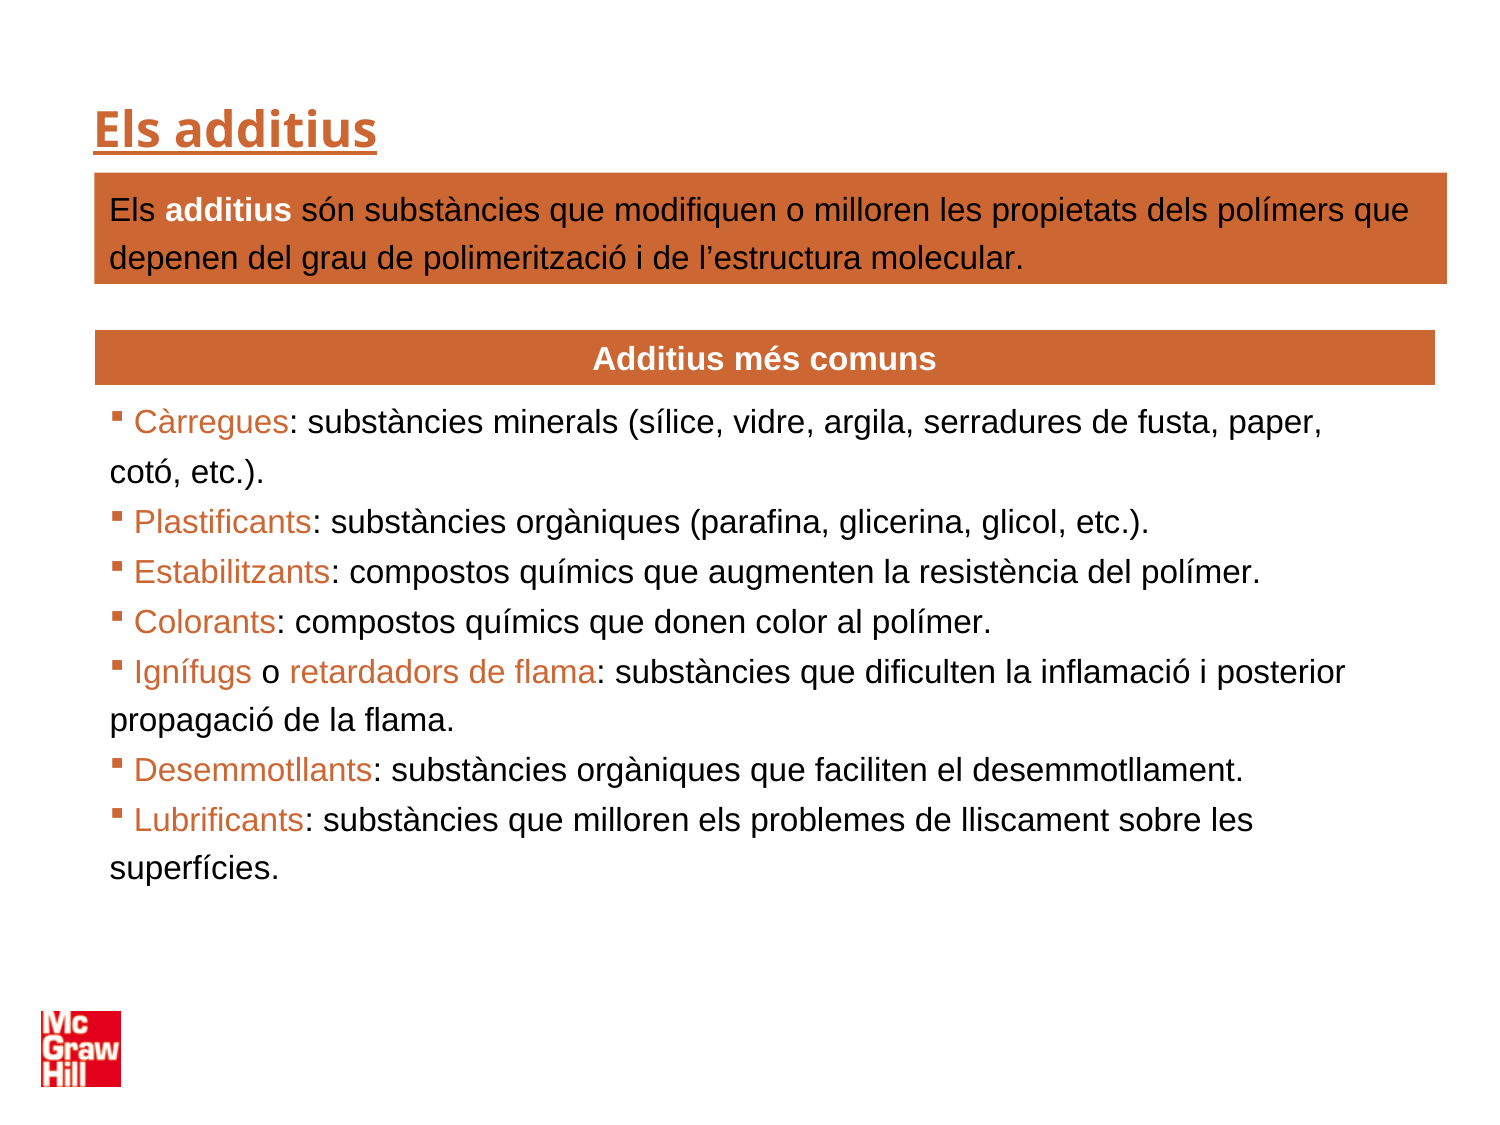

Els additius
Els additius són substàncies que modifiquen o milloren les propietats dels polímers que depenen del grau de polimerització i de l’estructura molecular.
| Additius més comuns |
| --- |
| Càrregues: substàncies minerals (sílice, vidre, argila, serradures de fusta, paper, cotó, etc.). Plastificants: substàncies orgàniques (parafina, glicerina, glicol, etc.). Estabilitzants: compostos químics que augmenten la resistència del polímer. Colorants: compostos químics que donen color al polímer. Ignífugs o retardadors de flama: substàncies que dificulten la inflamació i posterior propagació de la flama. Desemmotllants: substàncies orgàniques que faciliten el desemmotllament. Lubrificants: substàncies que milloren els problemes de lliscament sobre les superfícies. |